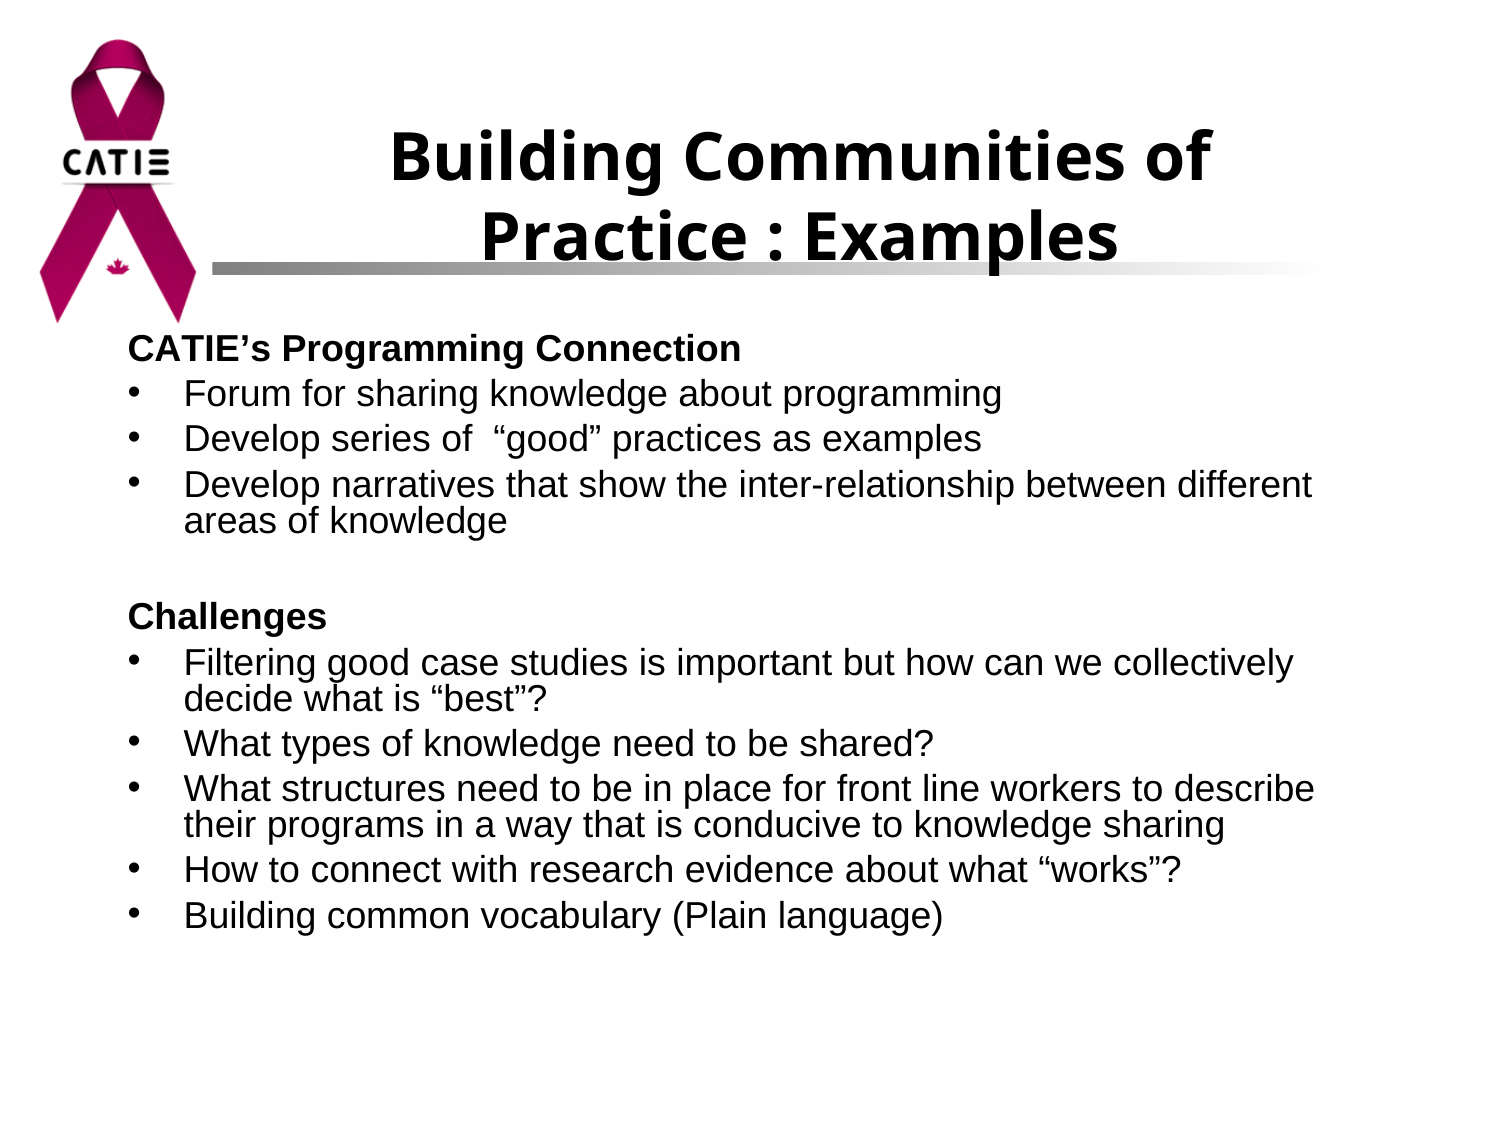

# Building Communities of Practice : Examples
CATIE’s Programming Connection
Forum for sharing knowledge about programming
Develop series of “good” practices as examples
Develop narratives that show the inter-relationship between different areas of knowledge
Challenges
Filtering good case studies is important but how can we collectively decide what is “best”?
What types of knowledge need to be shared?
What structures need to be in place for front line workers to describe their programs in a way that is conducive to knowledge sharing
How to connect with research evidence about what “works”?
Building common vocabulary (Plain language)